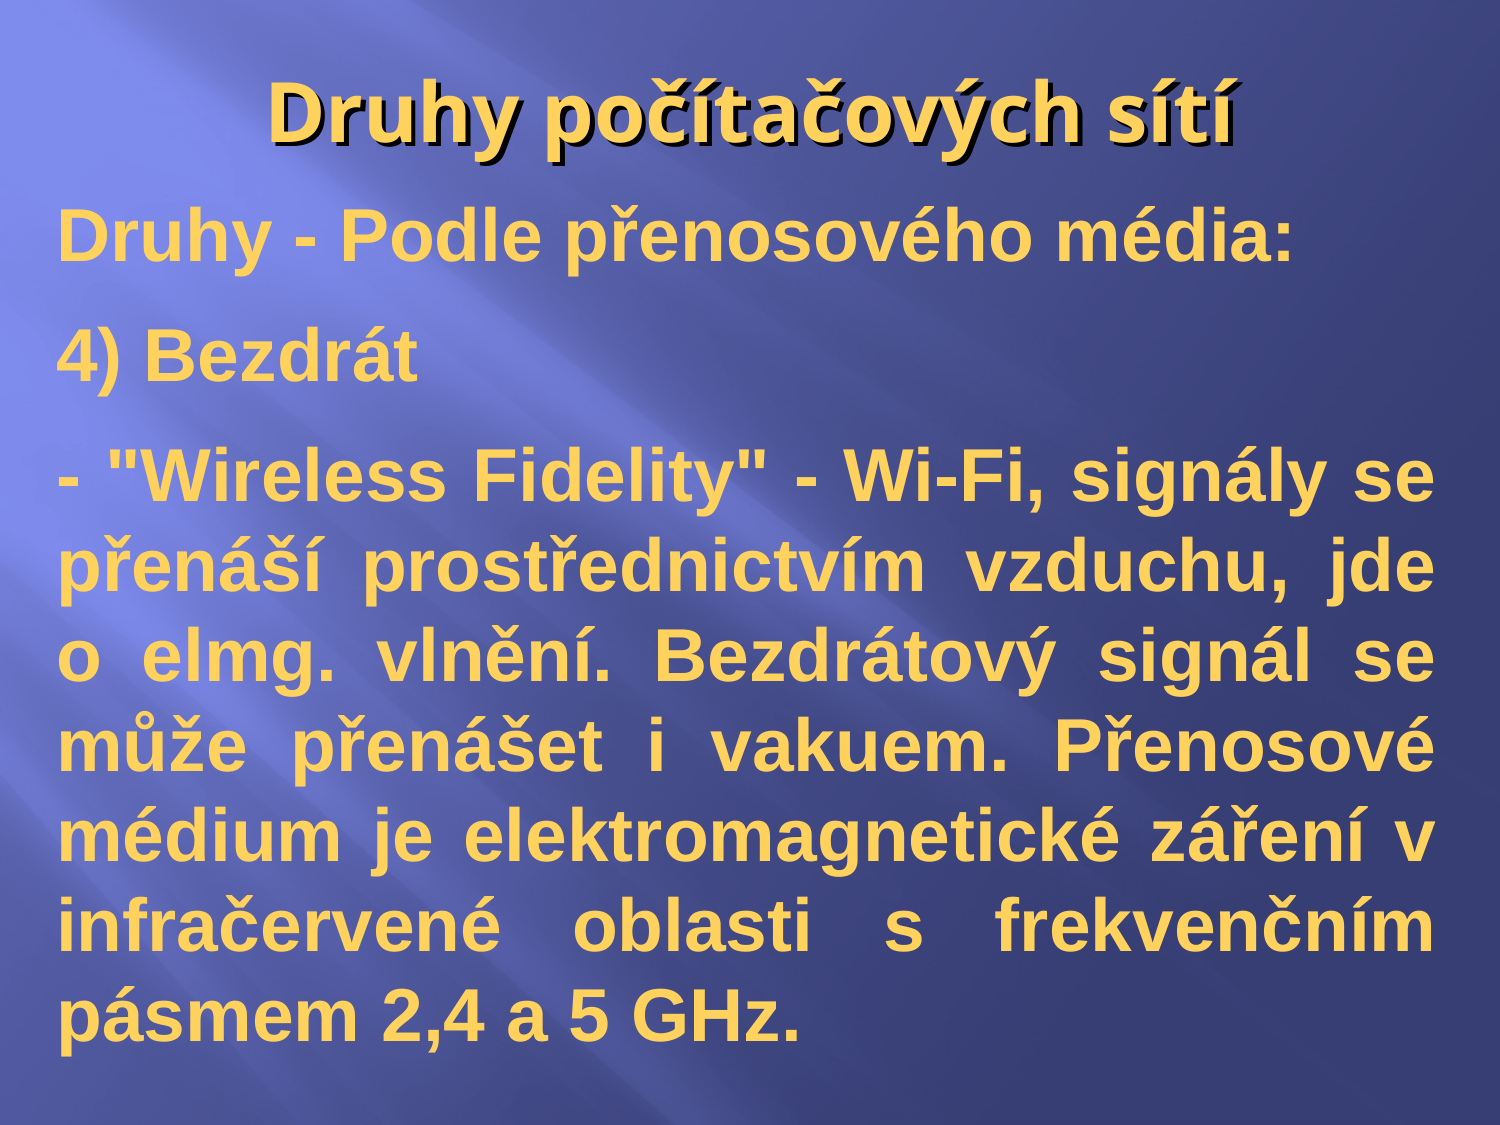

# Druhy počítačových sítí
Druhy - Podle přenosového média:
4) Bezdrát
- "Wireless Fidelity" - Wi-Fi, signály se přenáší prostřednictvím vzduchu, jde o elmg. vlnění. Bezdrátový signál se může přenášet i vakuem. Přenosové médium je elektromagnetické záření v infračervené oblasti s frekvenčním pásmem 2,4 a 5 GHz.